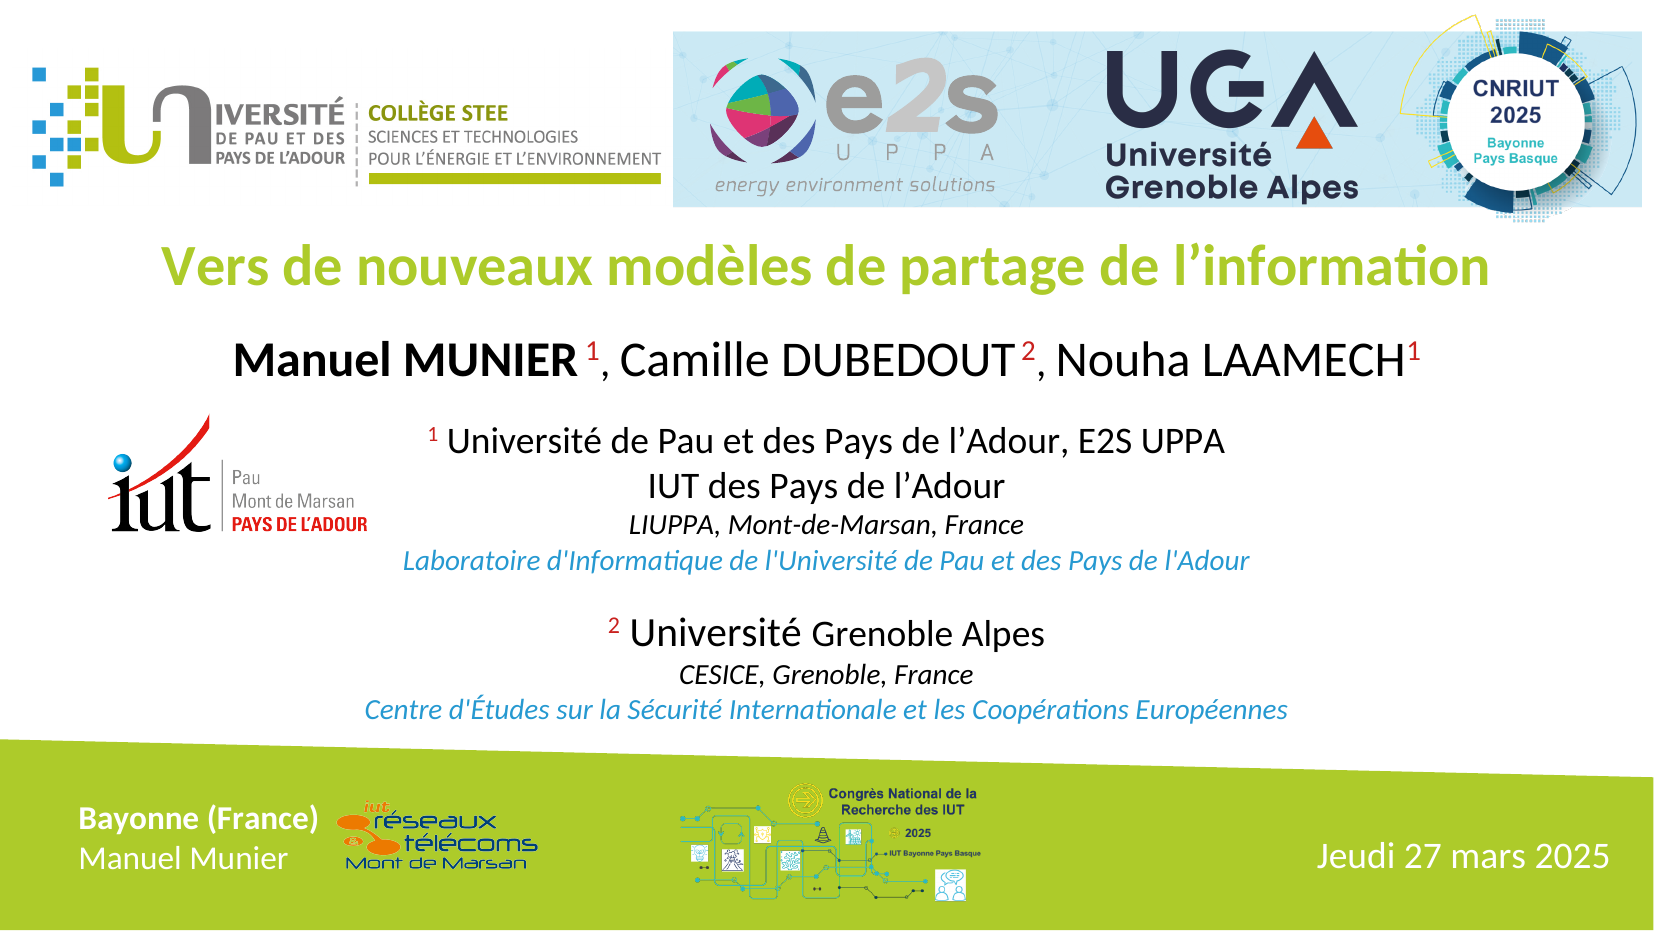

Vers de nouveaux modèles de partage de l’information
Manuel MUNIER 1, Camille DUBEDOUT 2, Nouha LAAMECH1
1 Université de Pau et des Pays de l’Adour, E2S UPPA
IUT des Pays de l’Adour
LIUPPA, Mont-de-Marsan, France
Laboratoire d'Informatique de l'Université de Pau et des Pays de l'Adour
2 Université Grenoble Alpes
CESICE, Grenoble, France
Centre d'Études sur la Sécurité Internationale et les Coopérations Européennes
Bayonne (France)
Manuel Munier
Jeudi 27 mars 2025